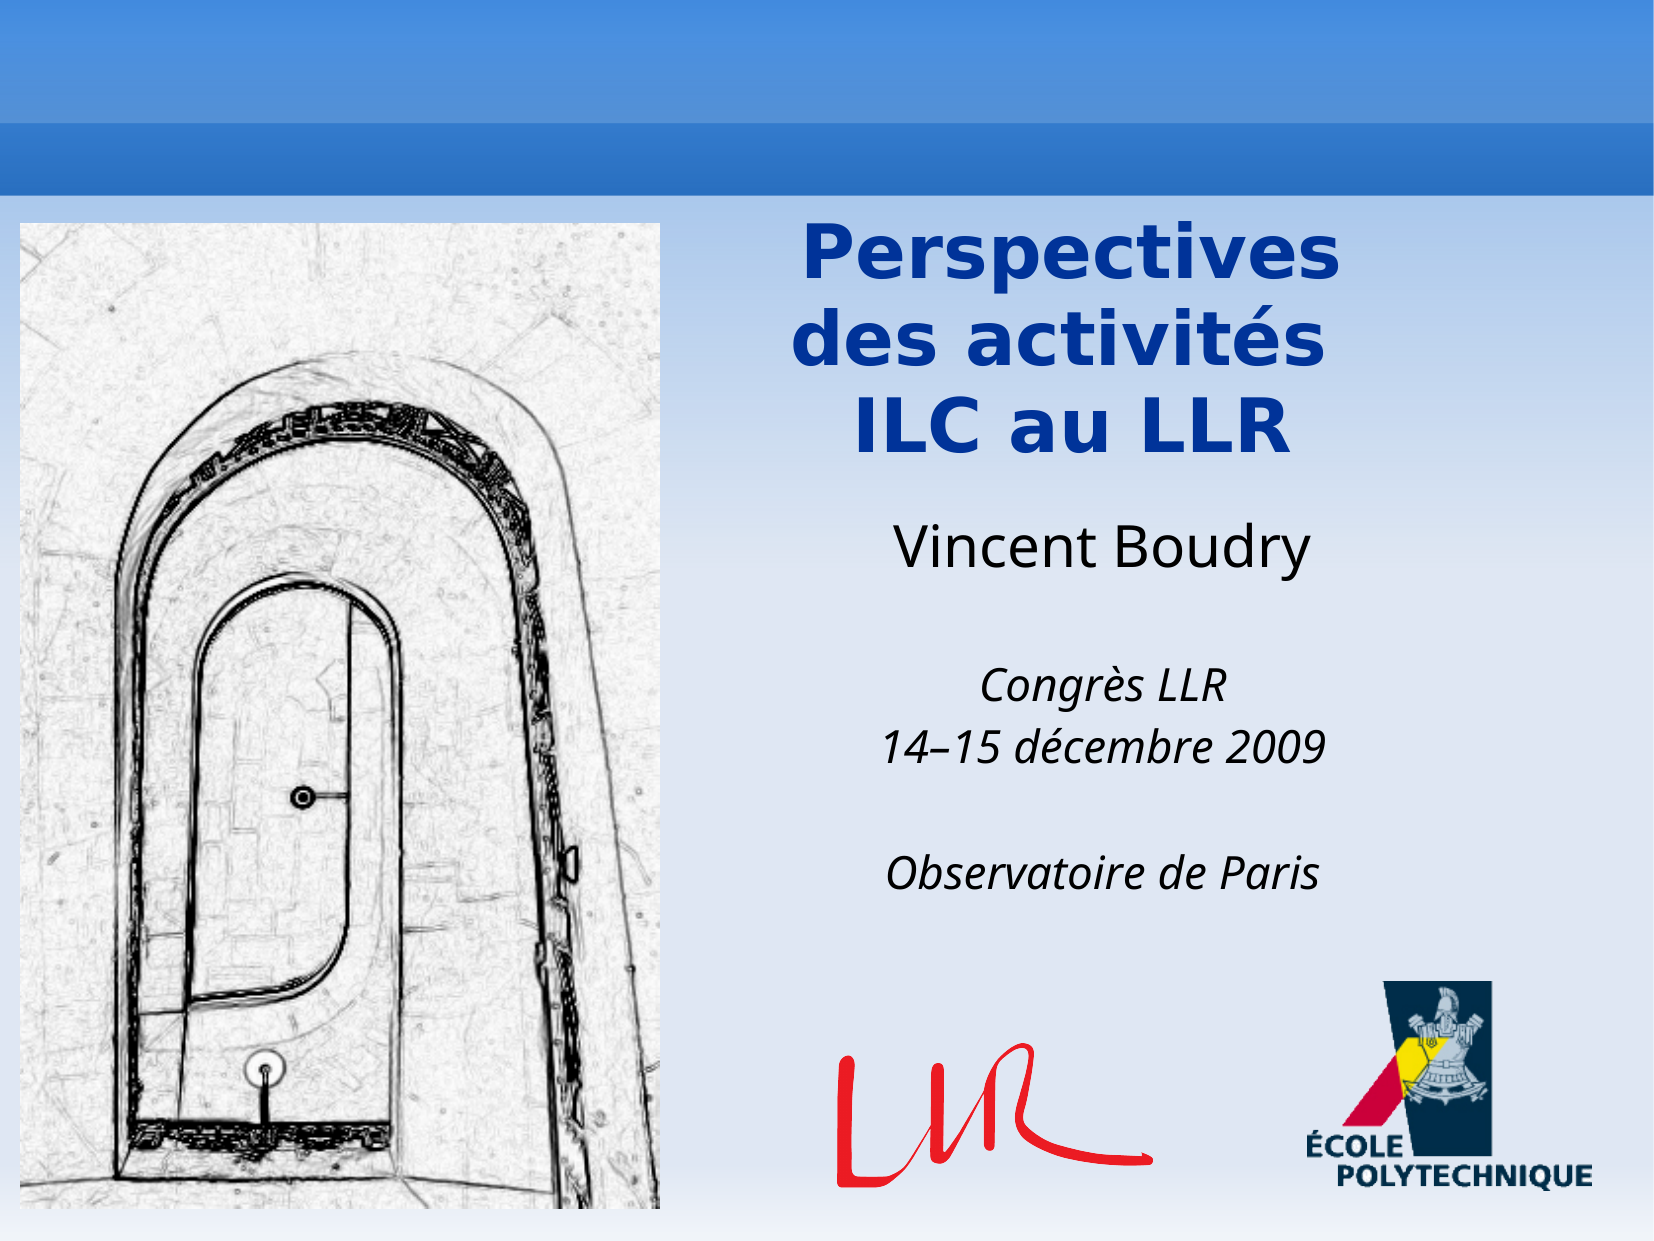

Perspectives
des activités
ILC au LLR
# Vincent Boudry
Congrès LLR
14–15 décembre 2009
Observatoire de Paris